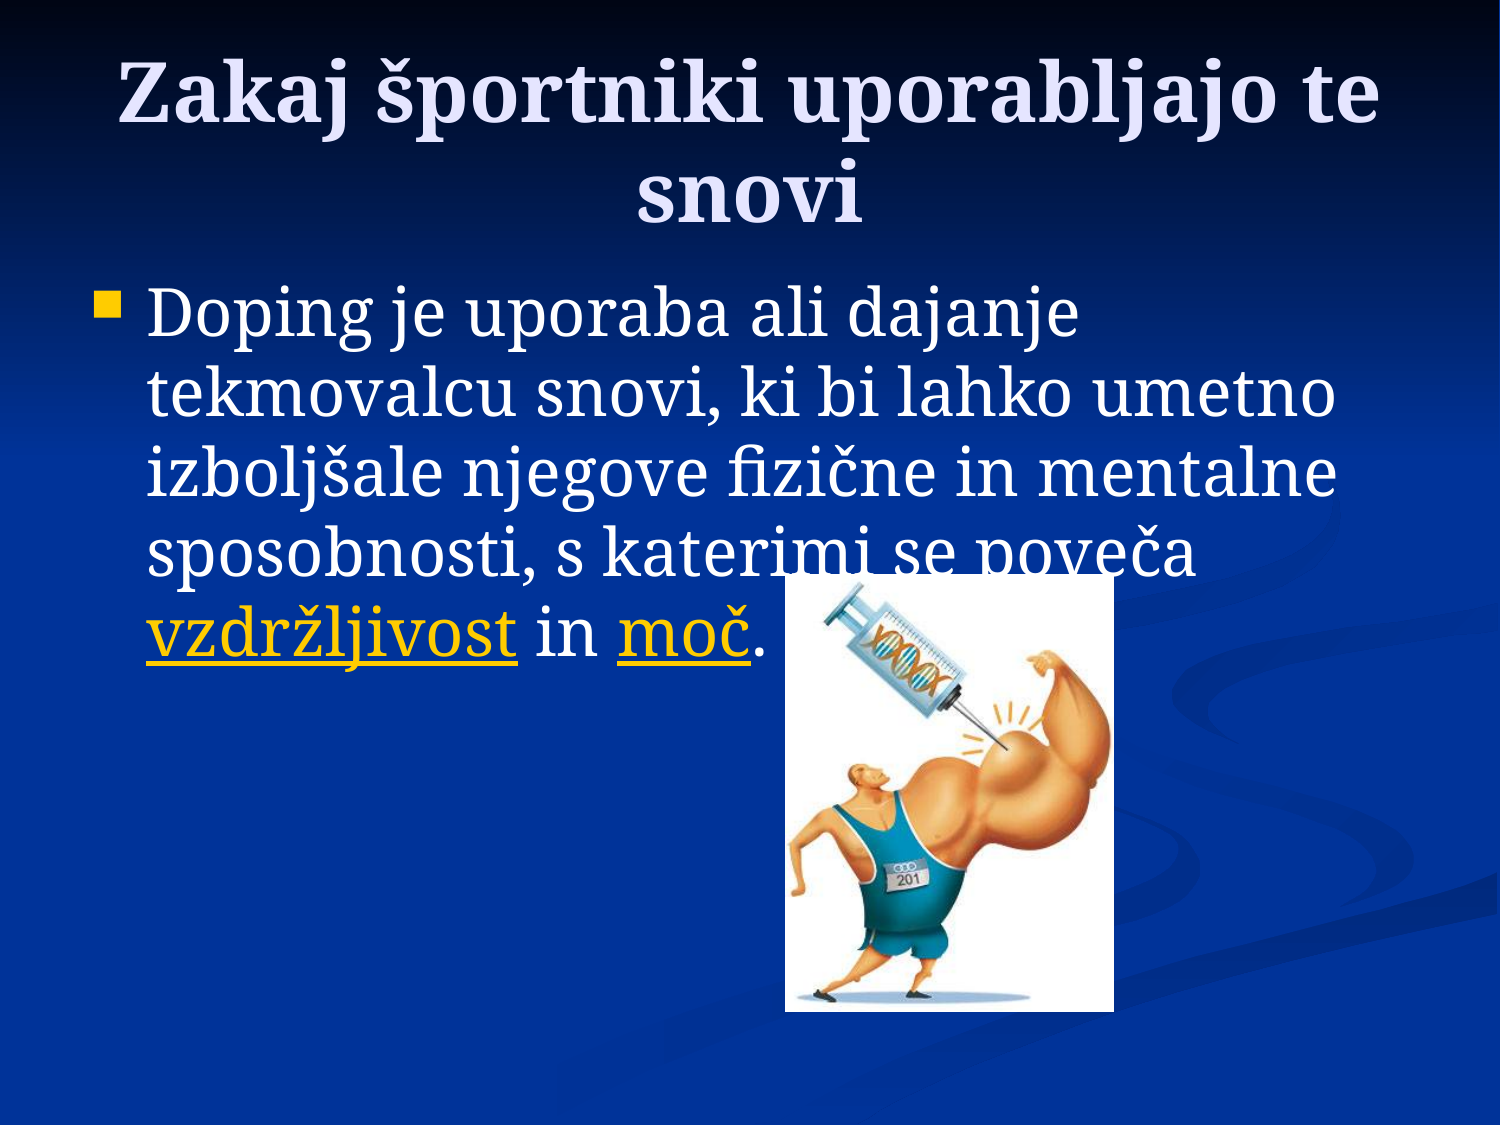

# Zakaj športniki uporabljajo te snovi
Doping je uporaba ali dajanje tekmovalcu snovi, ki bi lahko umetno izboljšale njegove fizične in mentalne sposobnosti, s katerimi se poveča vzdržljivost in moč.